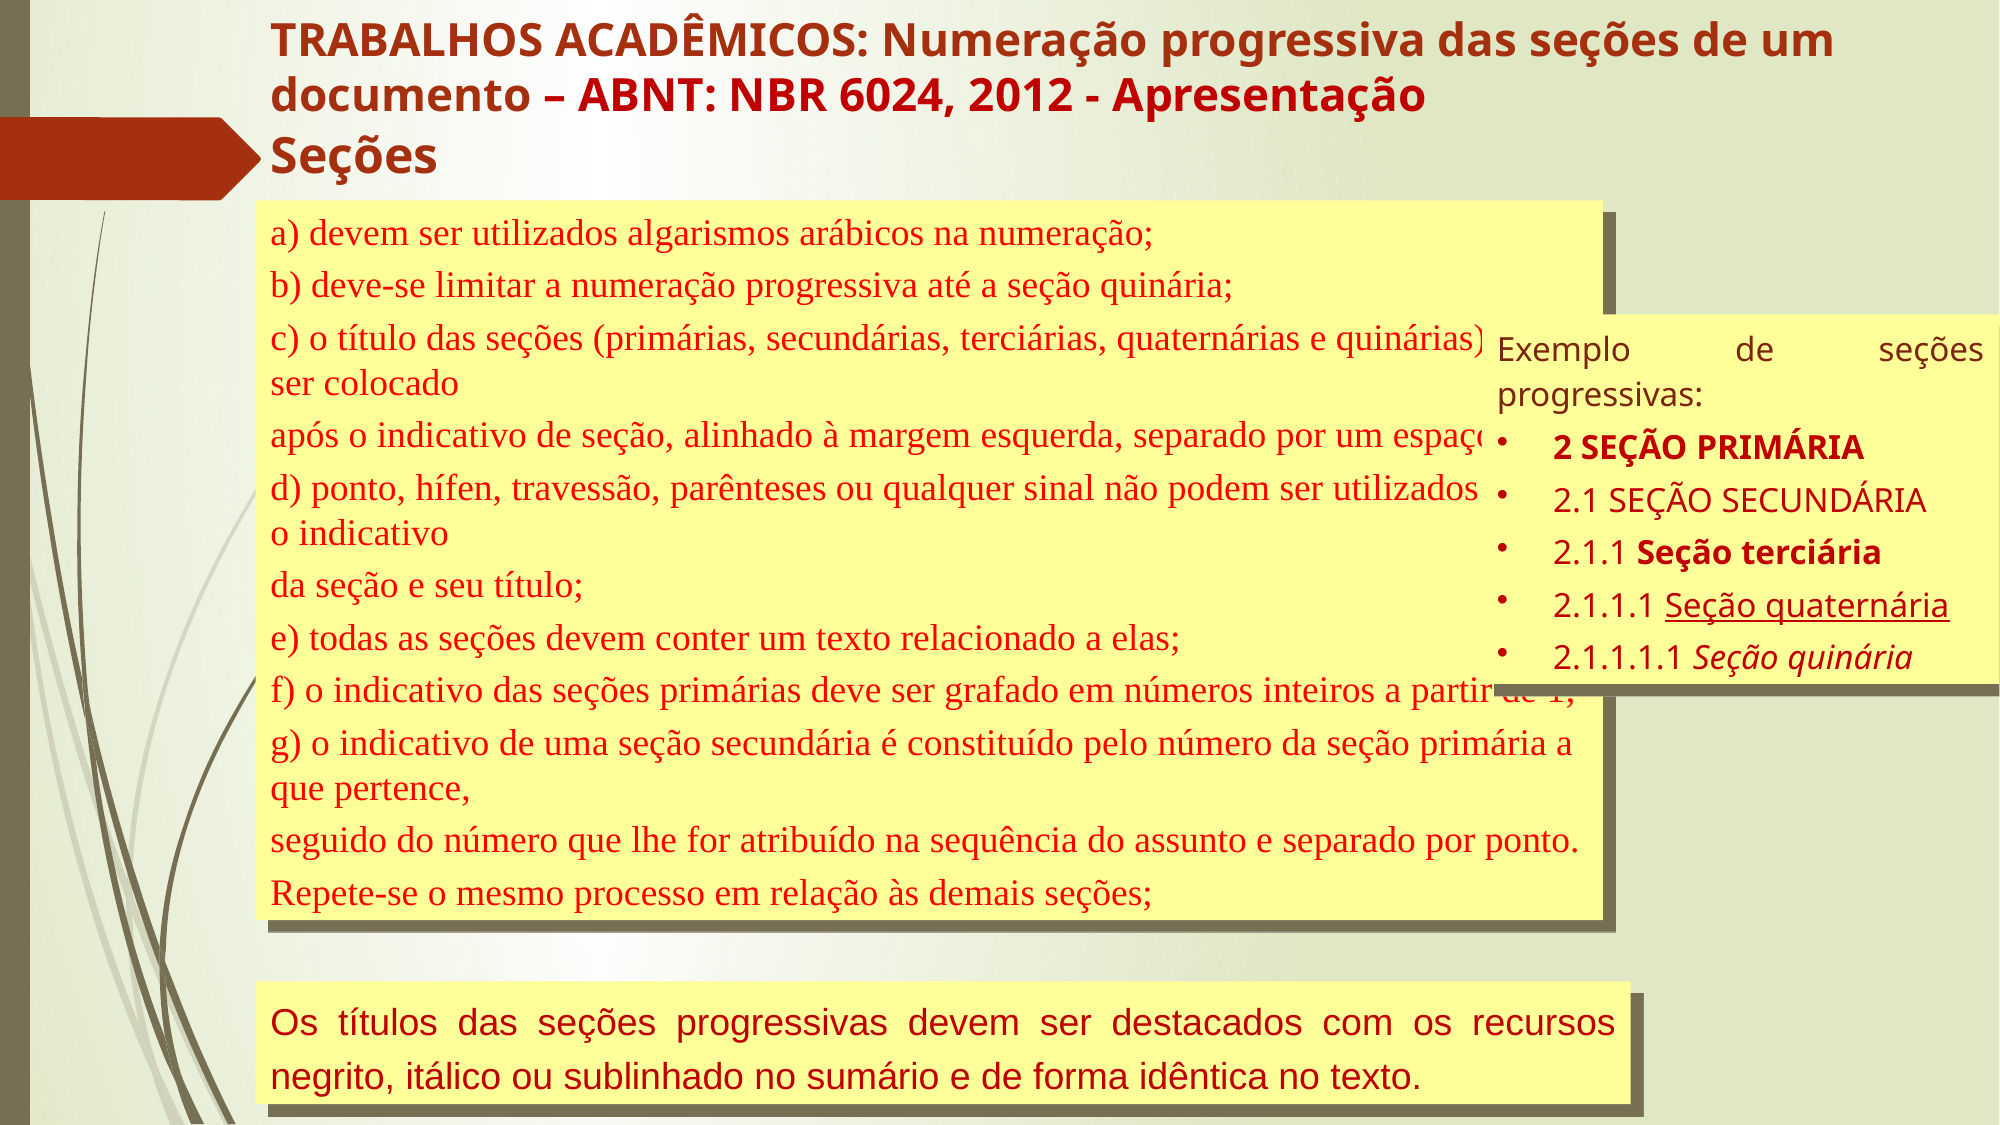

TRABALHOS ACADÊMICOS: Numeração progressiva das seções de um documento – ABNT: NBR 6024, 2012 - Apresentação
Seções
a) devem ser utilizados algarismos arábicos na numeração;
b) deve-se limitar a numeração progressiva até a seção quinária;
c) o título das seções (primárias, secundárias, terciárias, quaternárias e quinárias) deve ser colocado
após o indicativo de seção, alinhado à margem esquerda, separado por um espaço.
d) ponto, hífen, travessão, parênteses ou qualquer sinal não podem ser utilizados entre o indicativo
da seção e seu título;
e) todas as seções devem conter um texto relacionado a elas;
f) o indicativo das seções primárias deve ser grafado em números inteiros a partir de 1;
g) o indicativo de uma seção secundária é constituído pelo número da seção primária a que pertence,
seguido do número que lhe for atribuído na sequência do assunto e separado por ponto.
Repete-se o mesmo processo em relação às demais seções;
Exemplo de seções progressivas:
2 SEÇÃO PRIMÁRIA
2.1 SEÇÃO SECUNDÁRIA
2.1.1 Seção terciária
2.1.1.1 Seção quaternária
2.1.1.1.1 Seção quinária
Os títulos das seções progressivas devem ser destacados com os recursos negrito, itálico ou sublinhado no sumário e de forma idêntica no texto.